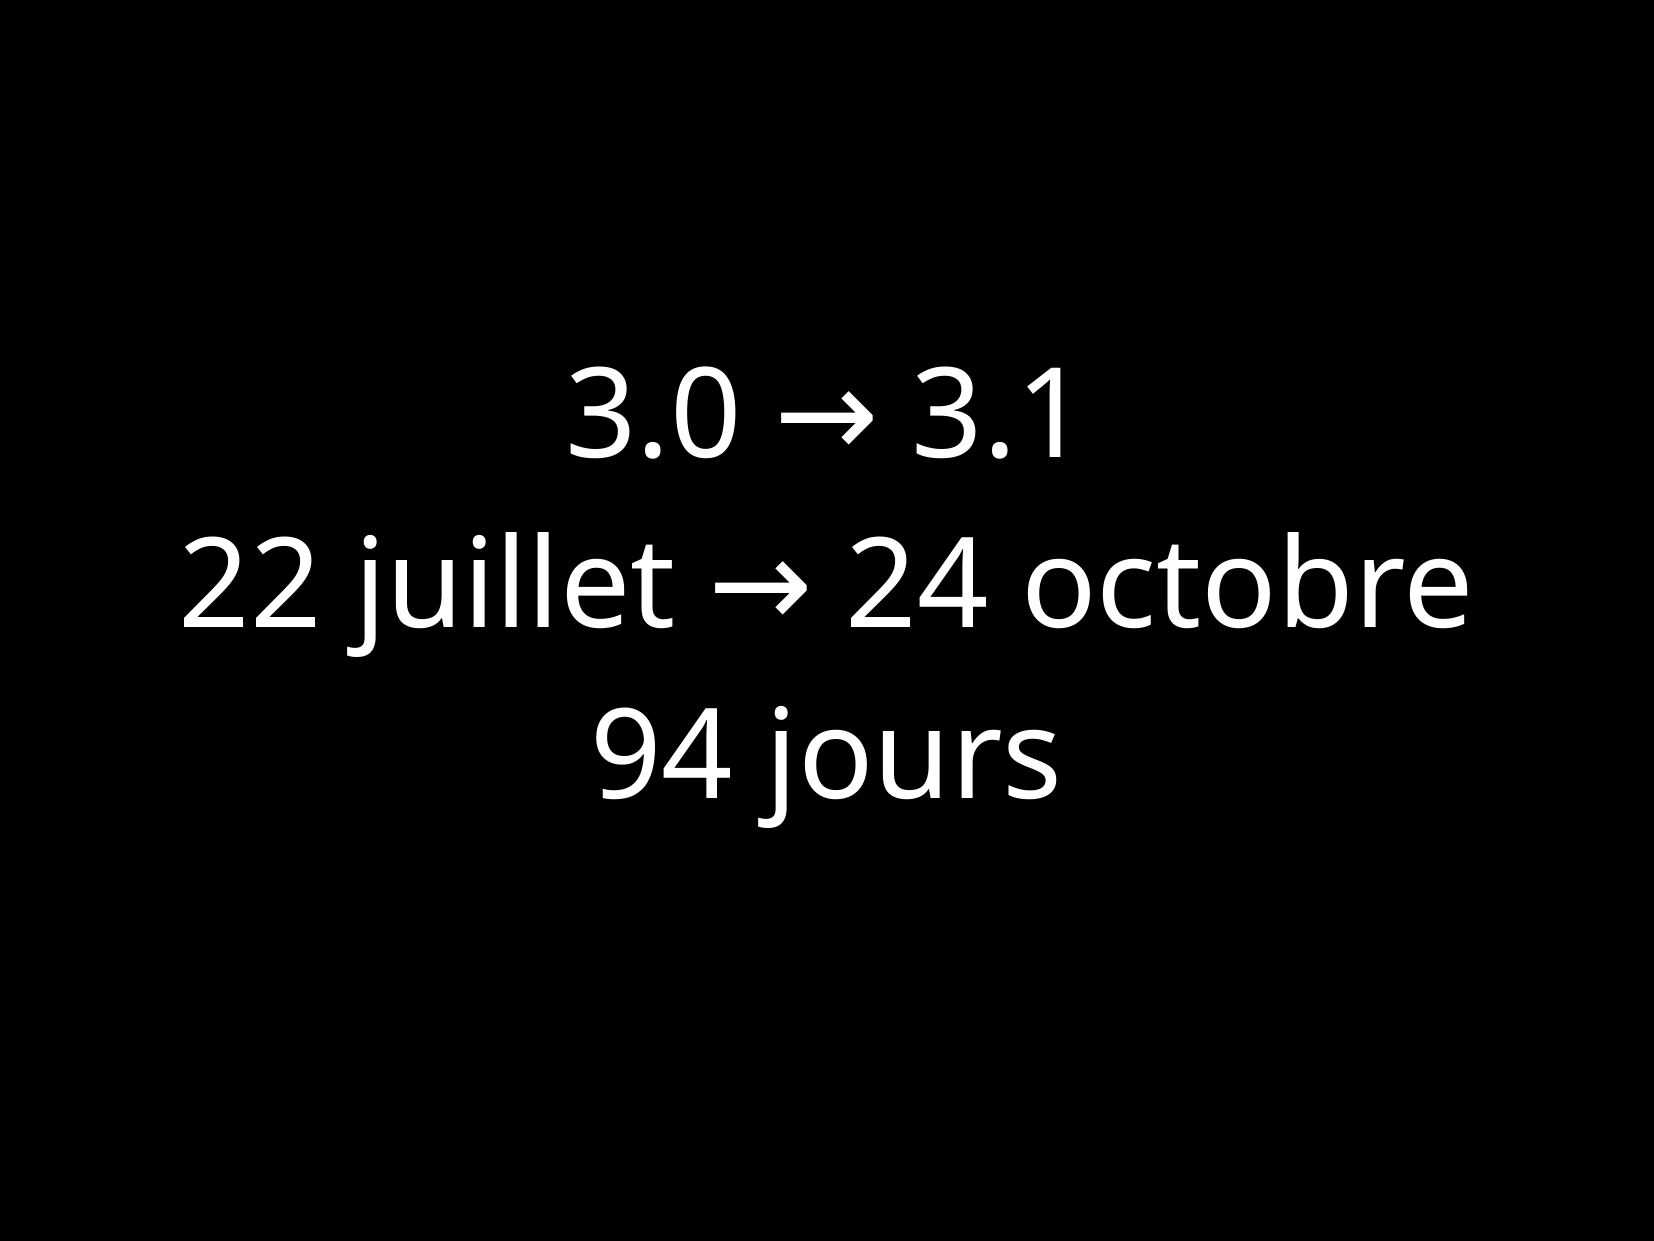

# 3.0 → 3.1
22 juillet → 24 octobre
94 jours